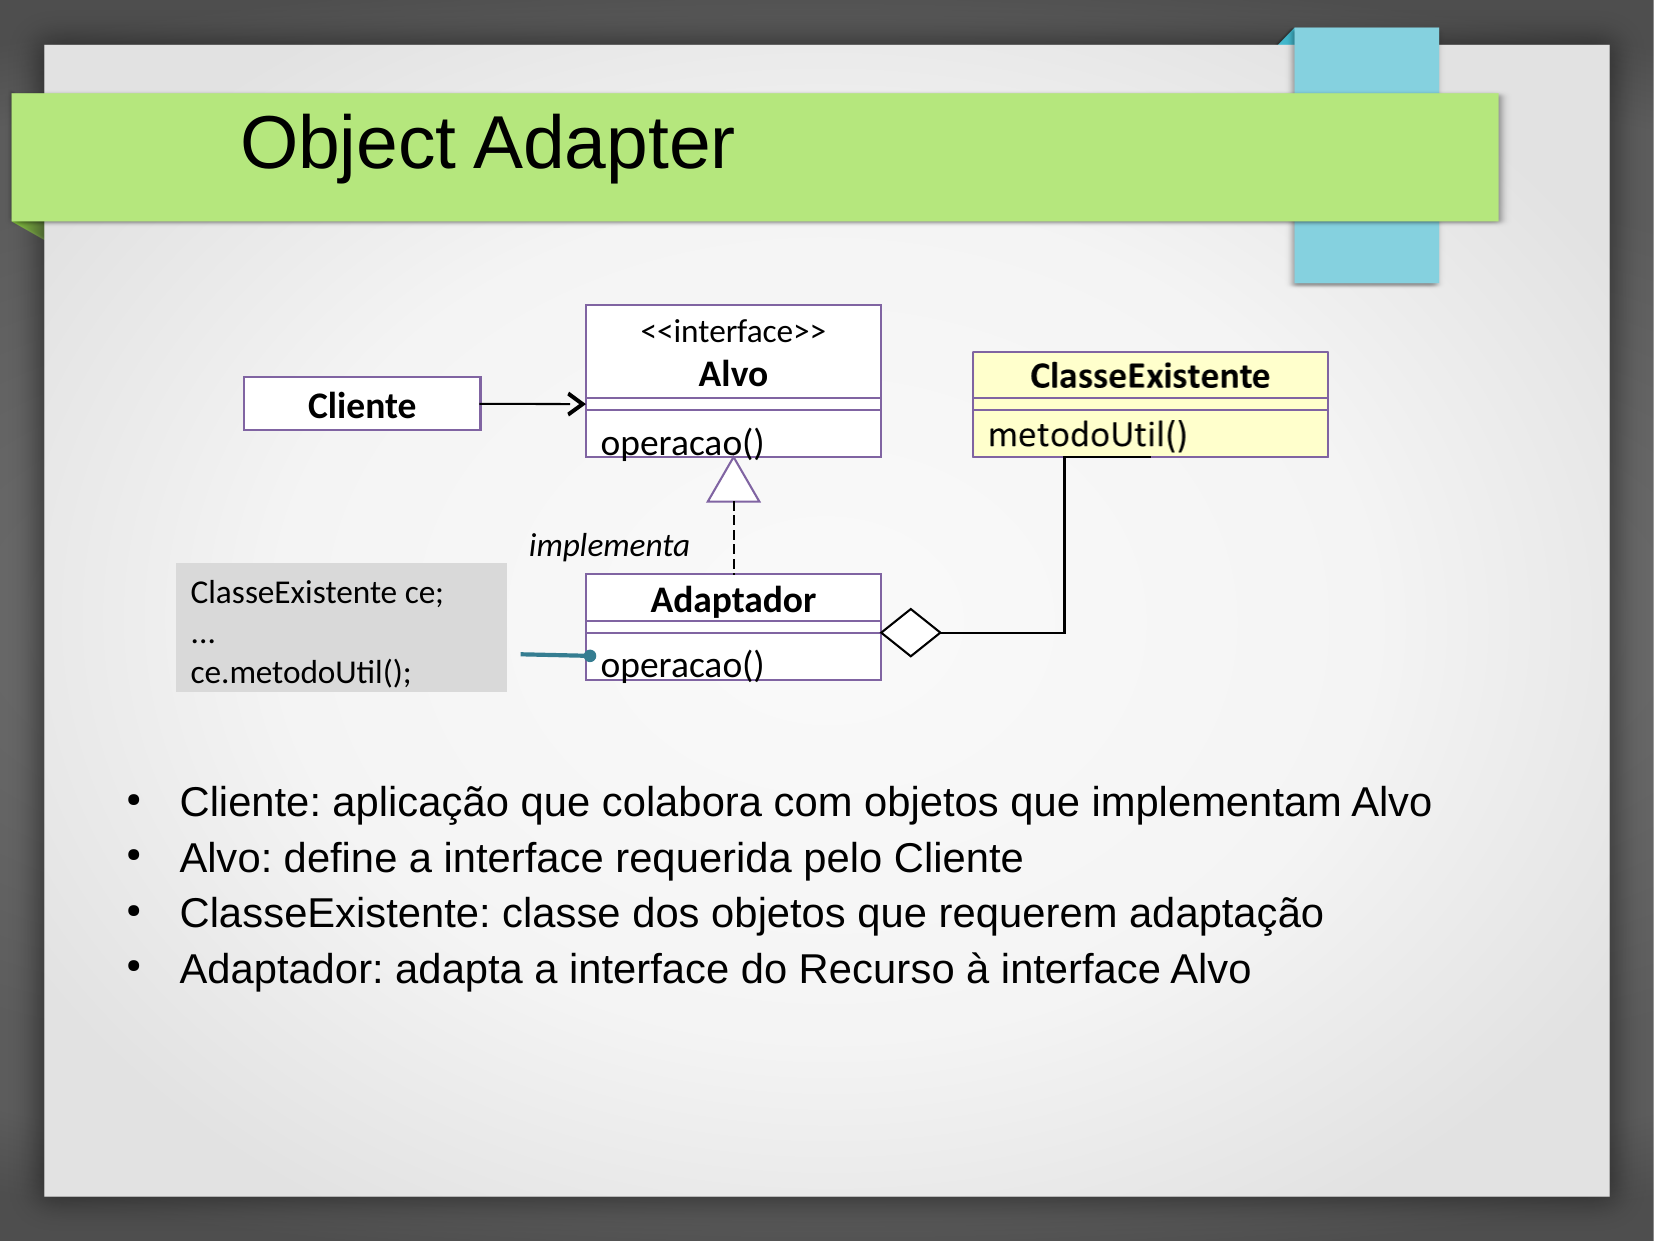

# Object Adapter
<<interface>>
Alvo
operacao()
Cliente
implementa
ClasseExistente ce;
...
ce.metodoUtil();
Adaptador
operacao()
Cliente: aplicação que colabora com objetos que implementam Alvo
Alvo: define a interface requerida pelo Cliente
ClasseExistente: classe dos objetos que requerem adaptação
Adaptador: adapta a interface do Recurso à interface Alvo